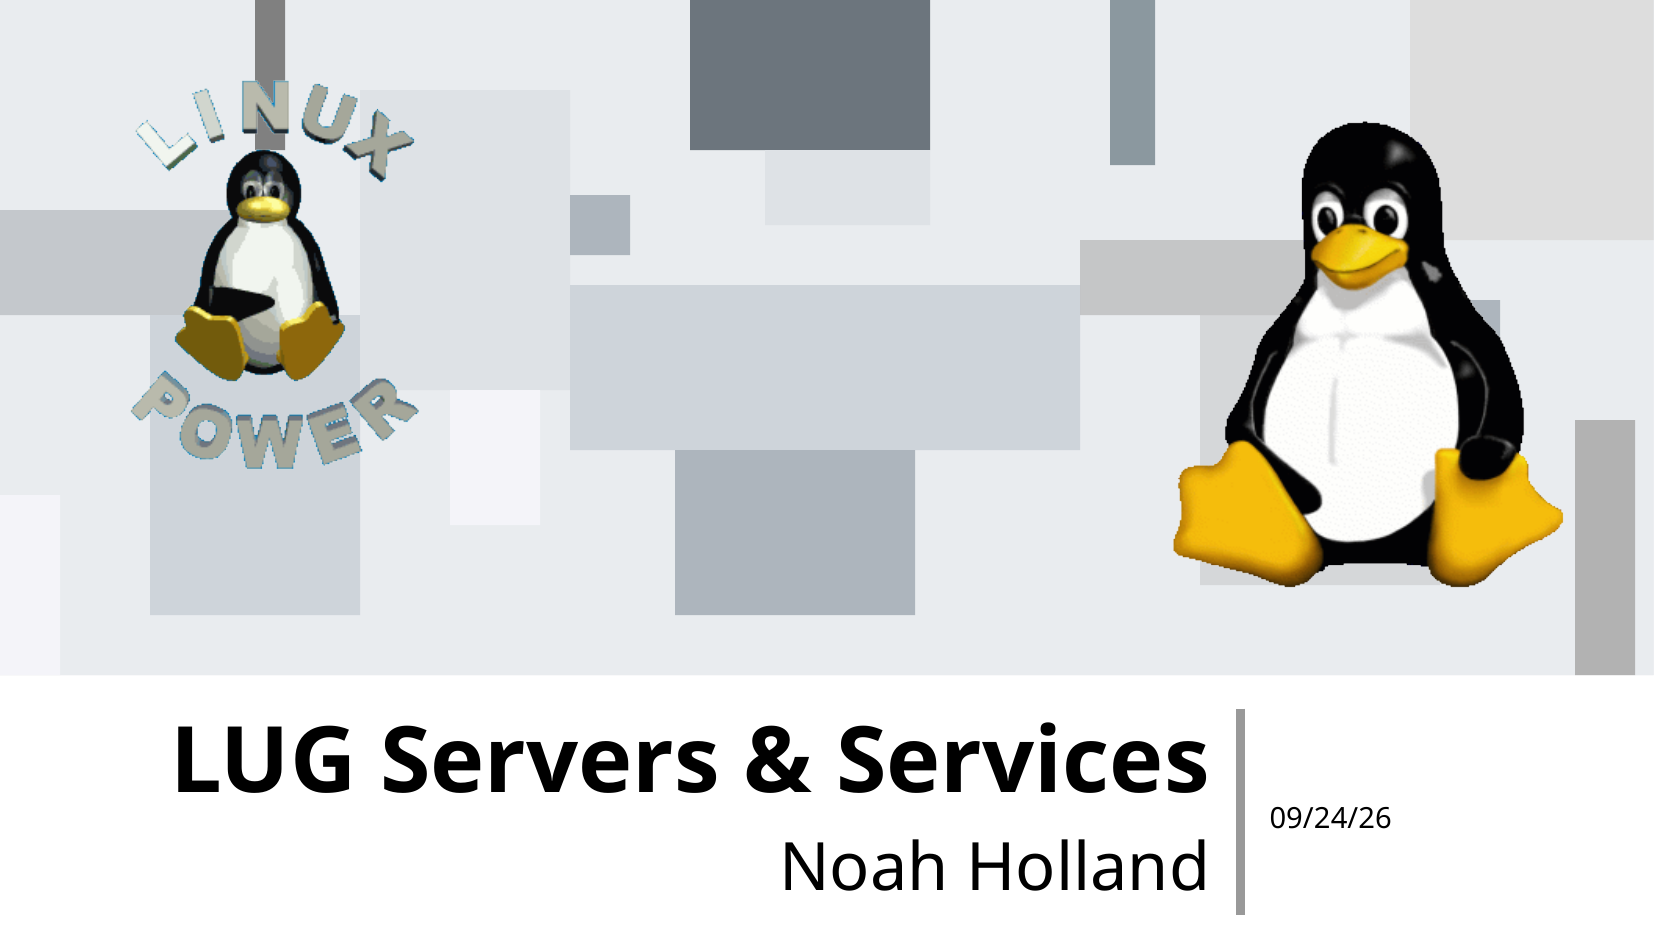

# LUG Servers & Services
Noah Holland